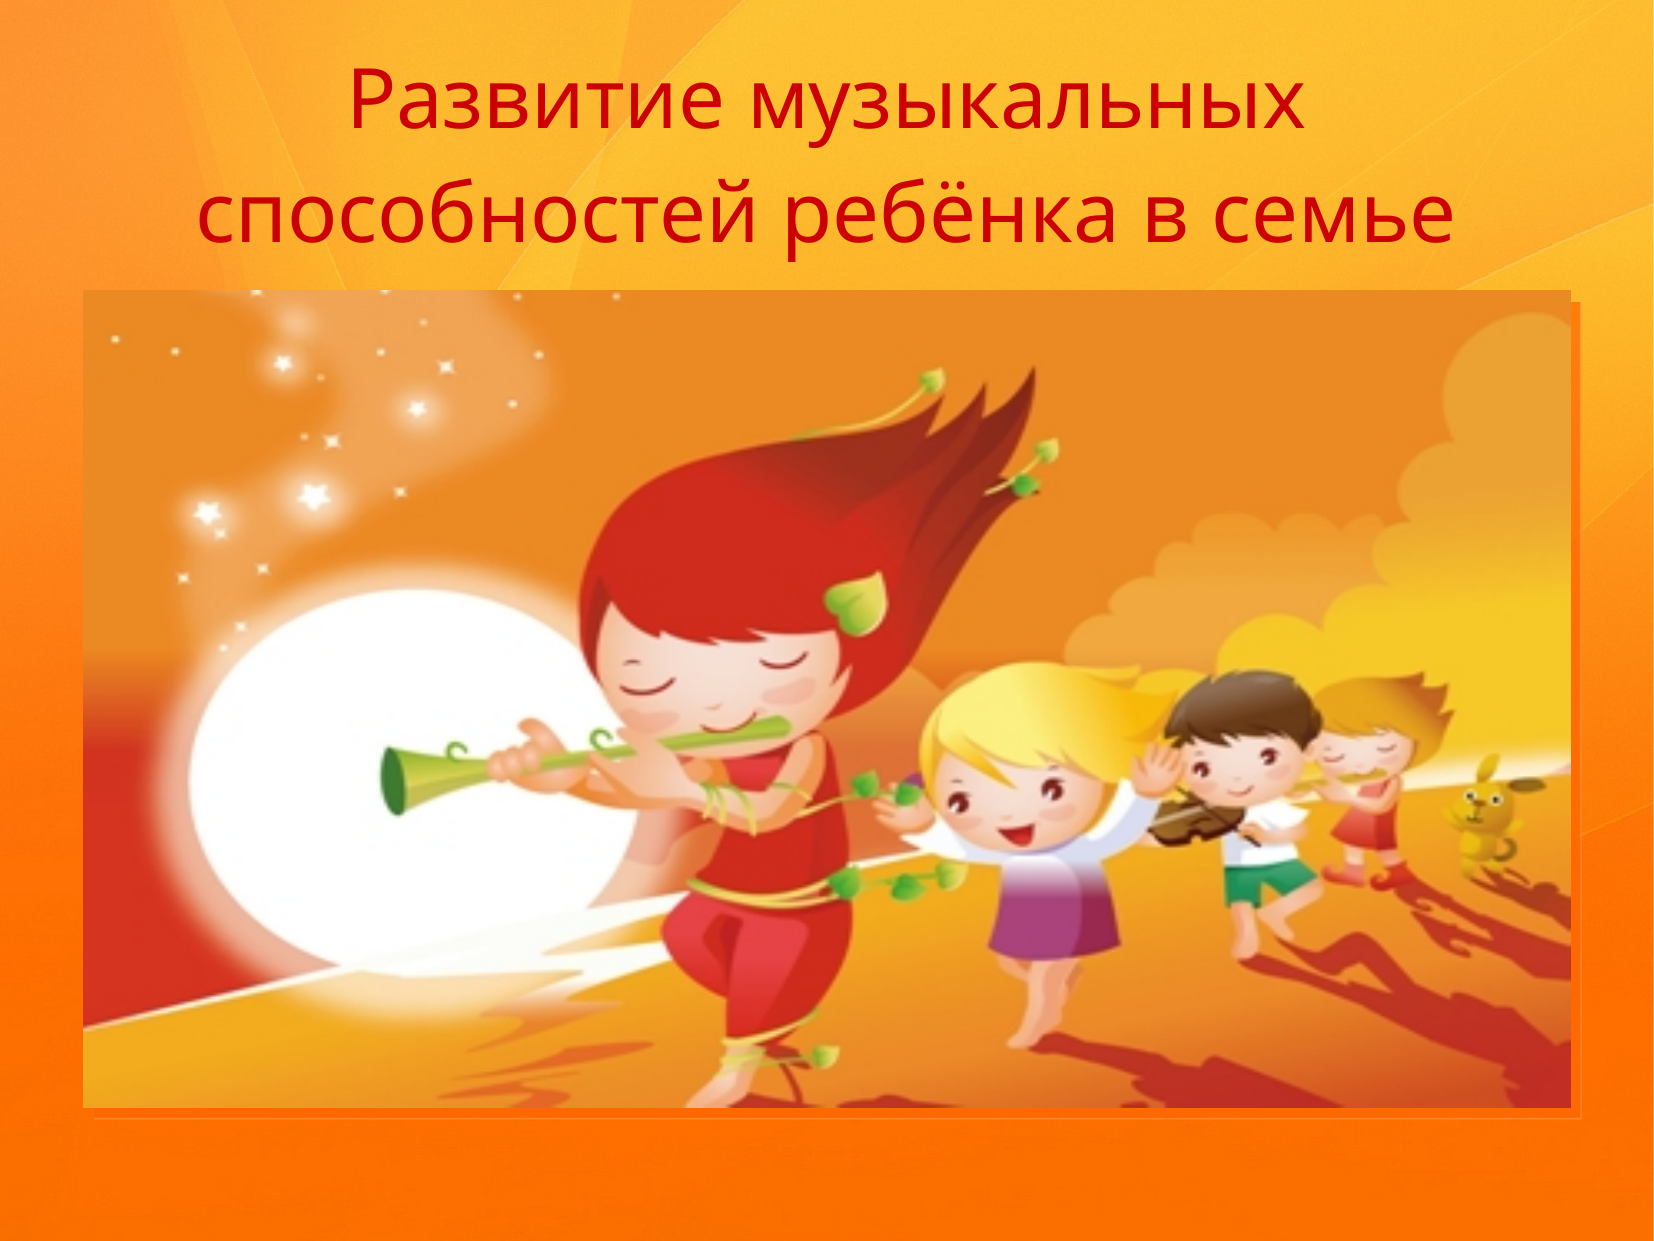

# Развитие музыкальных способностей ребёнка в семье